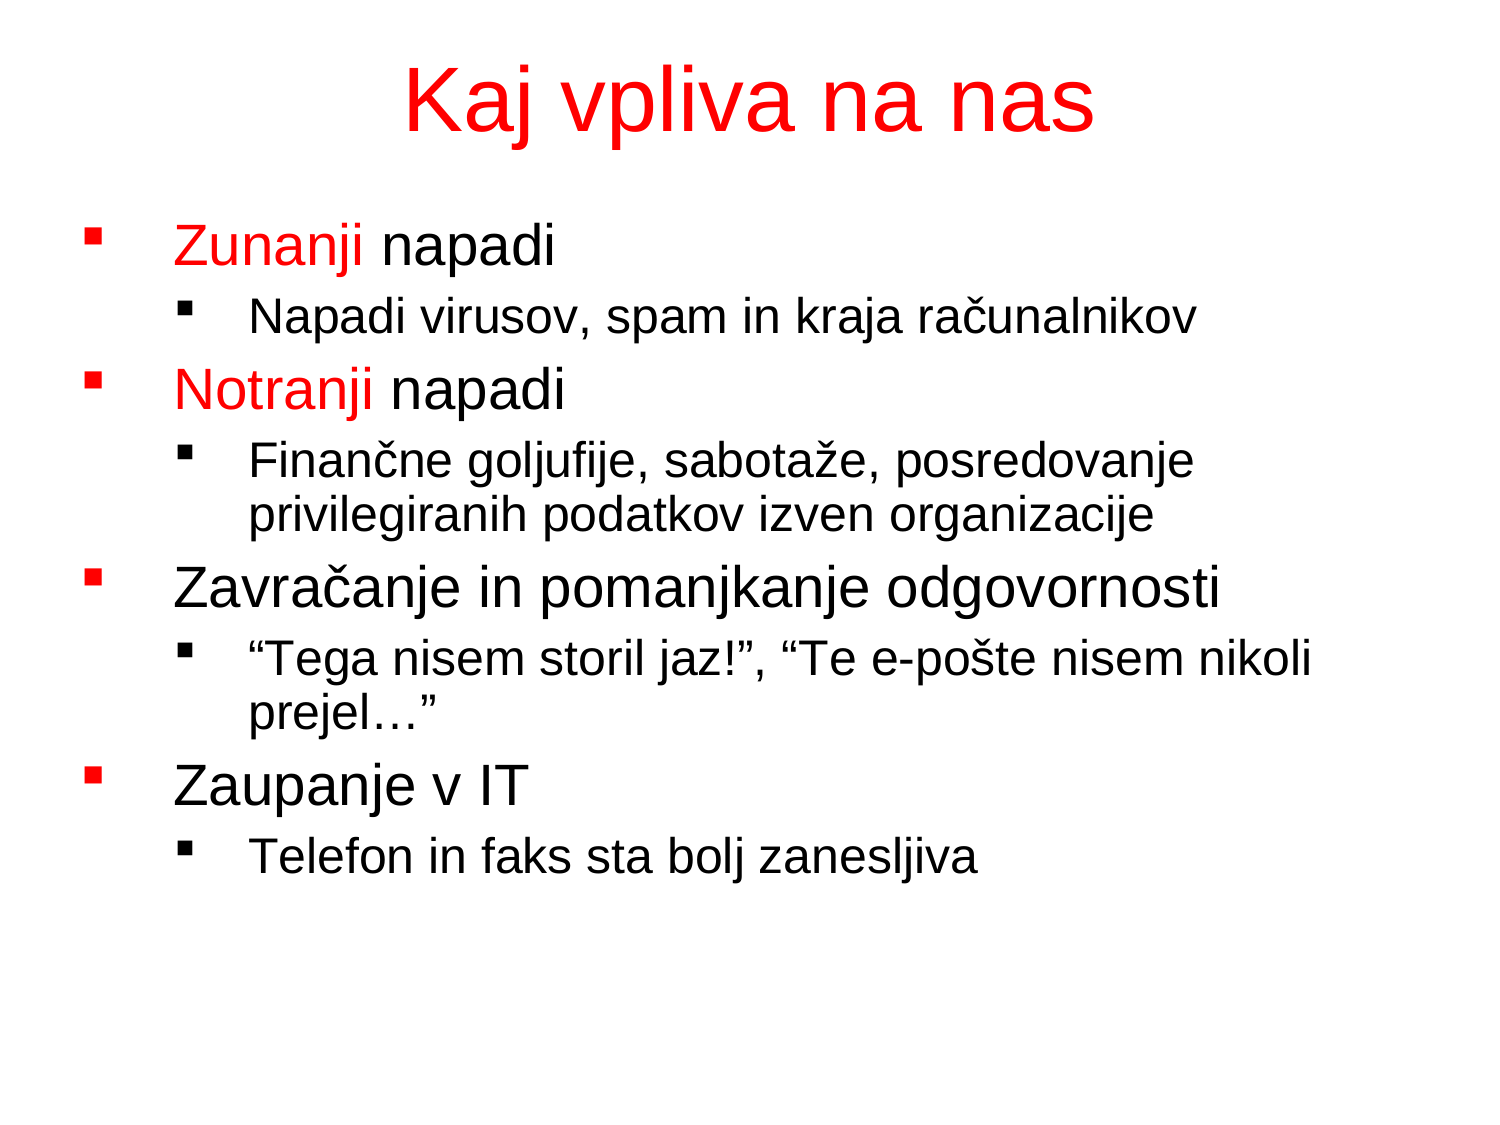

# Kaj vpliva na nas
Zunanji napadi
Napadi virusov, spam in kraja računalnikov
Notranji napadi
Finančne goljufije, sabotaže, posredovanje privilegiranih podatkov izven organizacije
Zavračanje in pomanjkanje odgovornosti
“Tega nisem storil jaz!”, “Te e-pošte nisem nikoli prejel…”
Zaupanje v IT
Telefon in faks sta bolj zanesljiva